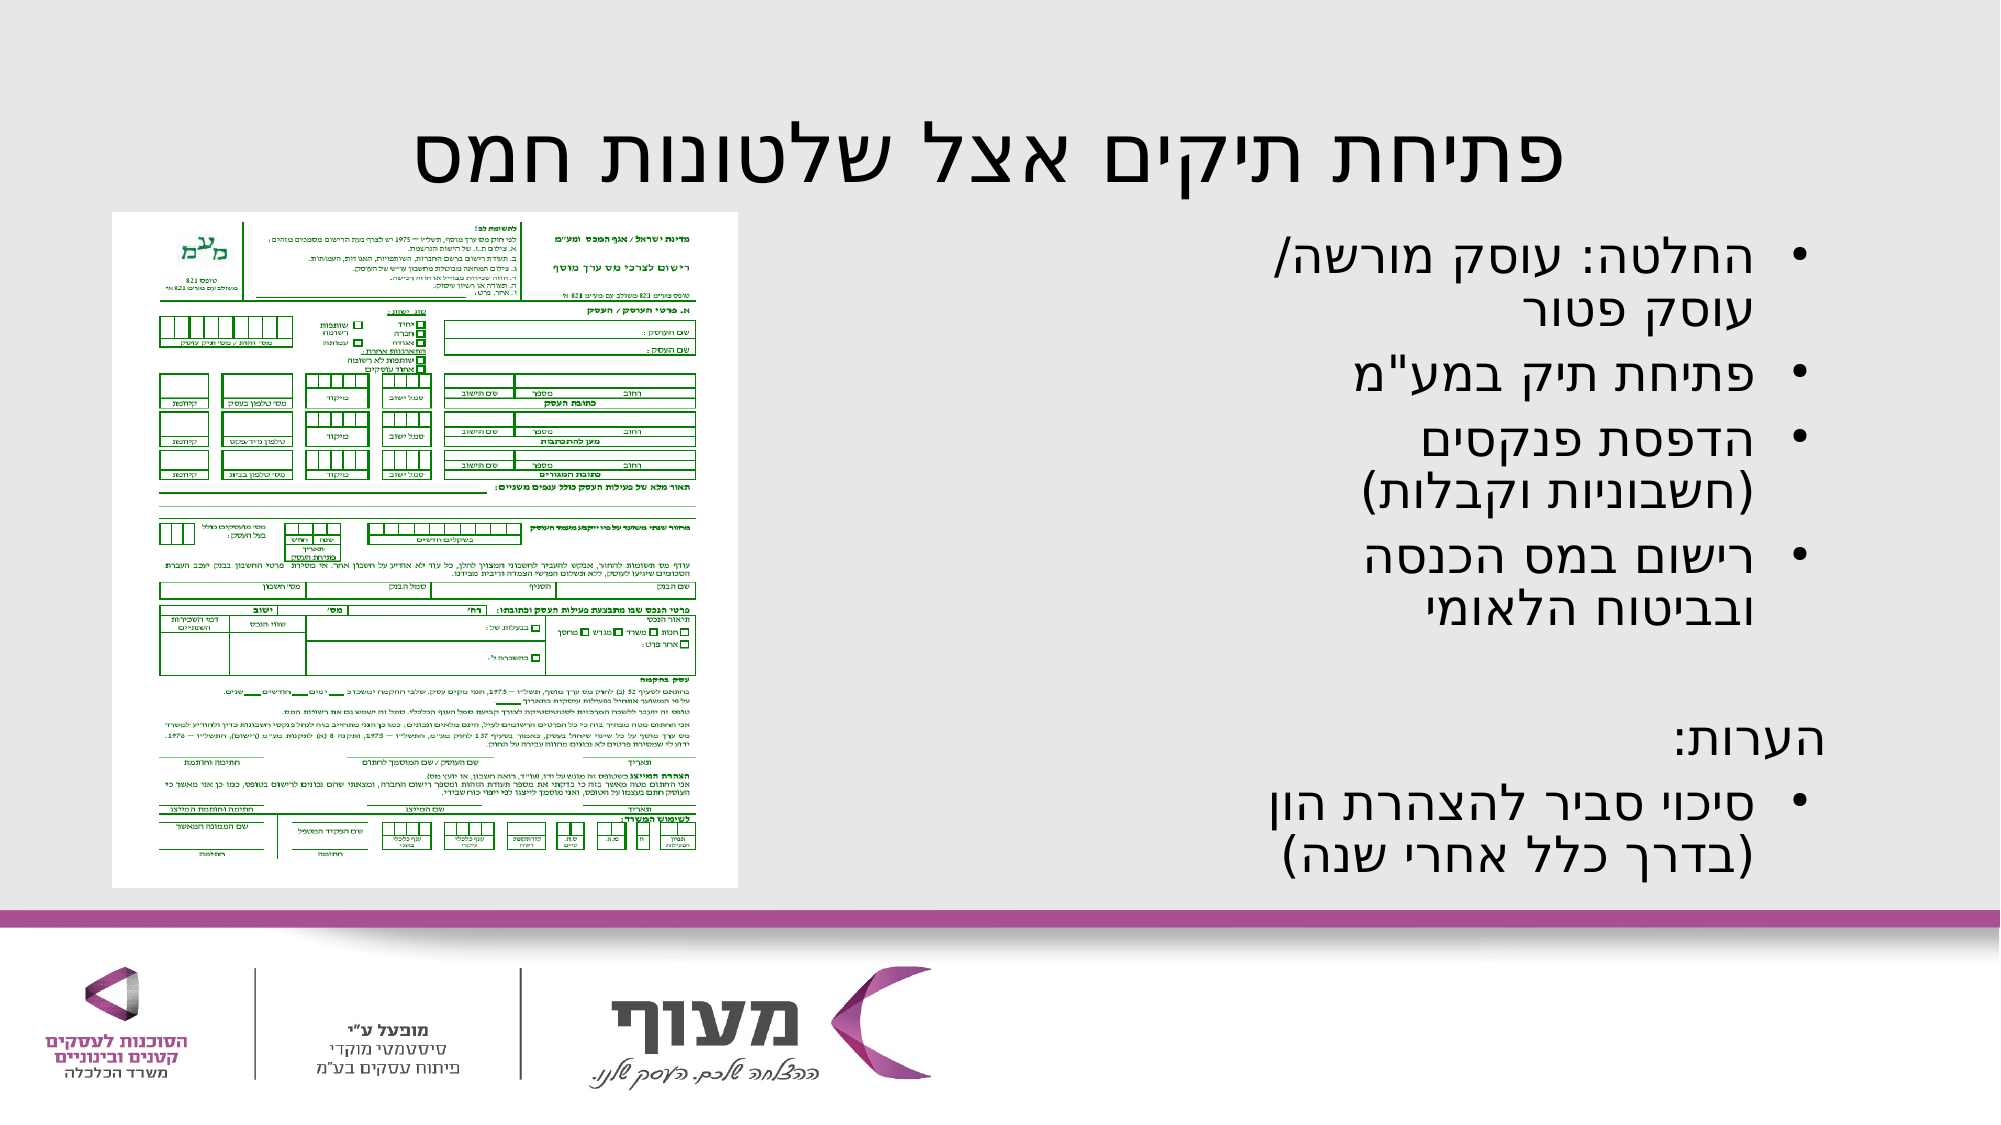

פתיחת תיקים אצל שלטונות חמס
#
החלטה: עוסק מורשה/ עוסק פטור
פתיחת תיק במע"מ
הדפסת פנקסים (חשבוניות וקבלות)
רישום במס הכנסה ובביטוח הלאומי
הערות:
סיכוי סביר להצהרת הון (בדרך כלל אחרי שנה)